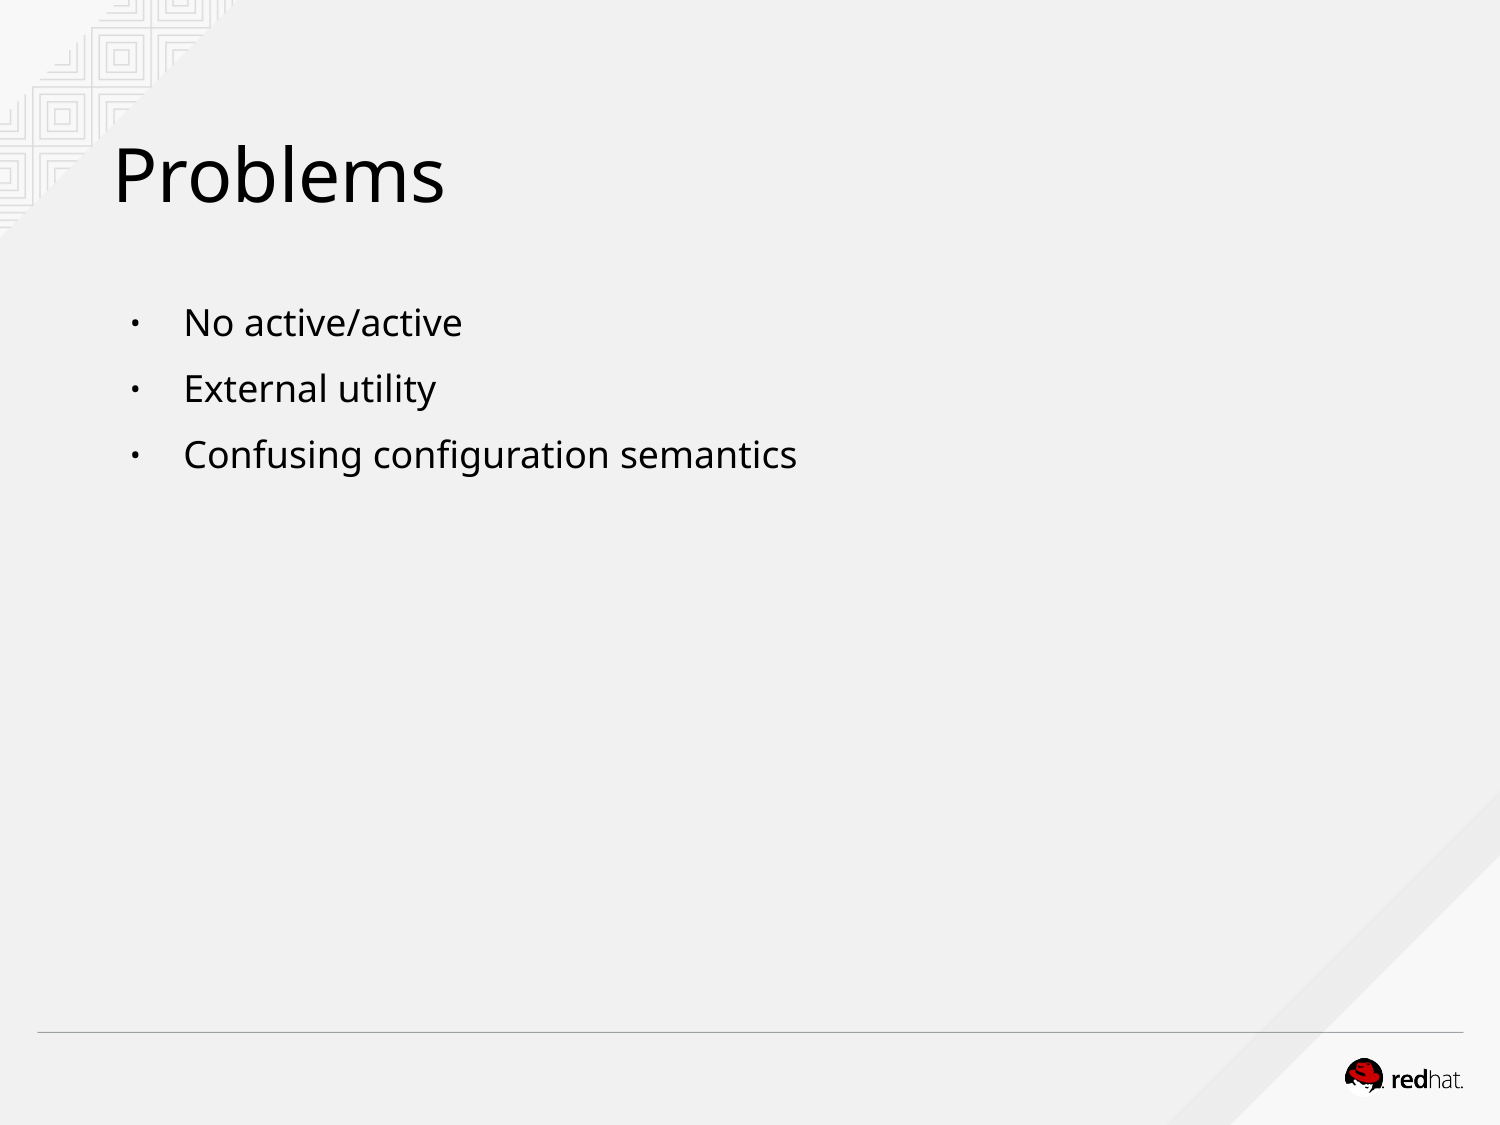

# Problems
No active/active
External utility
Confusing configuration semantics